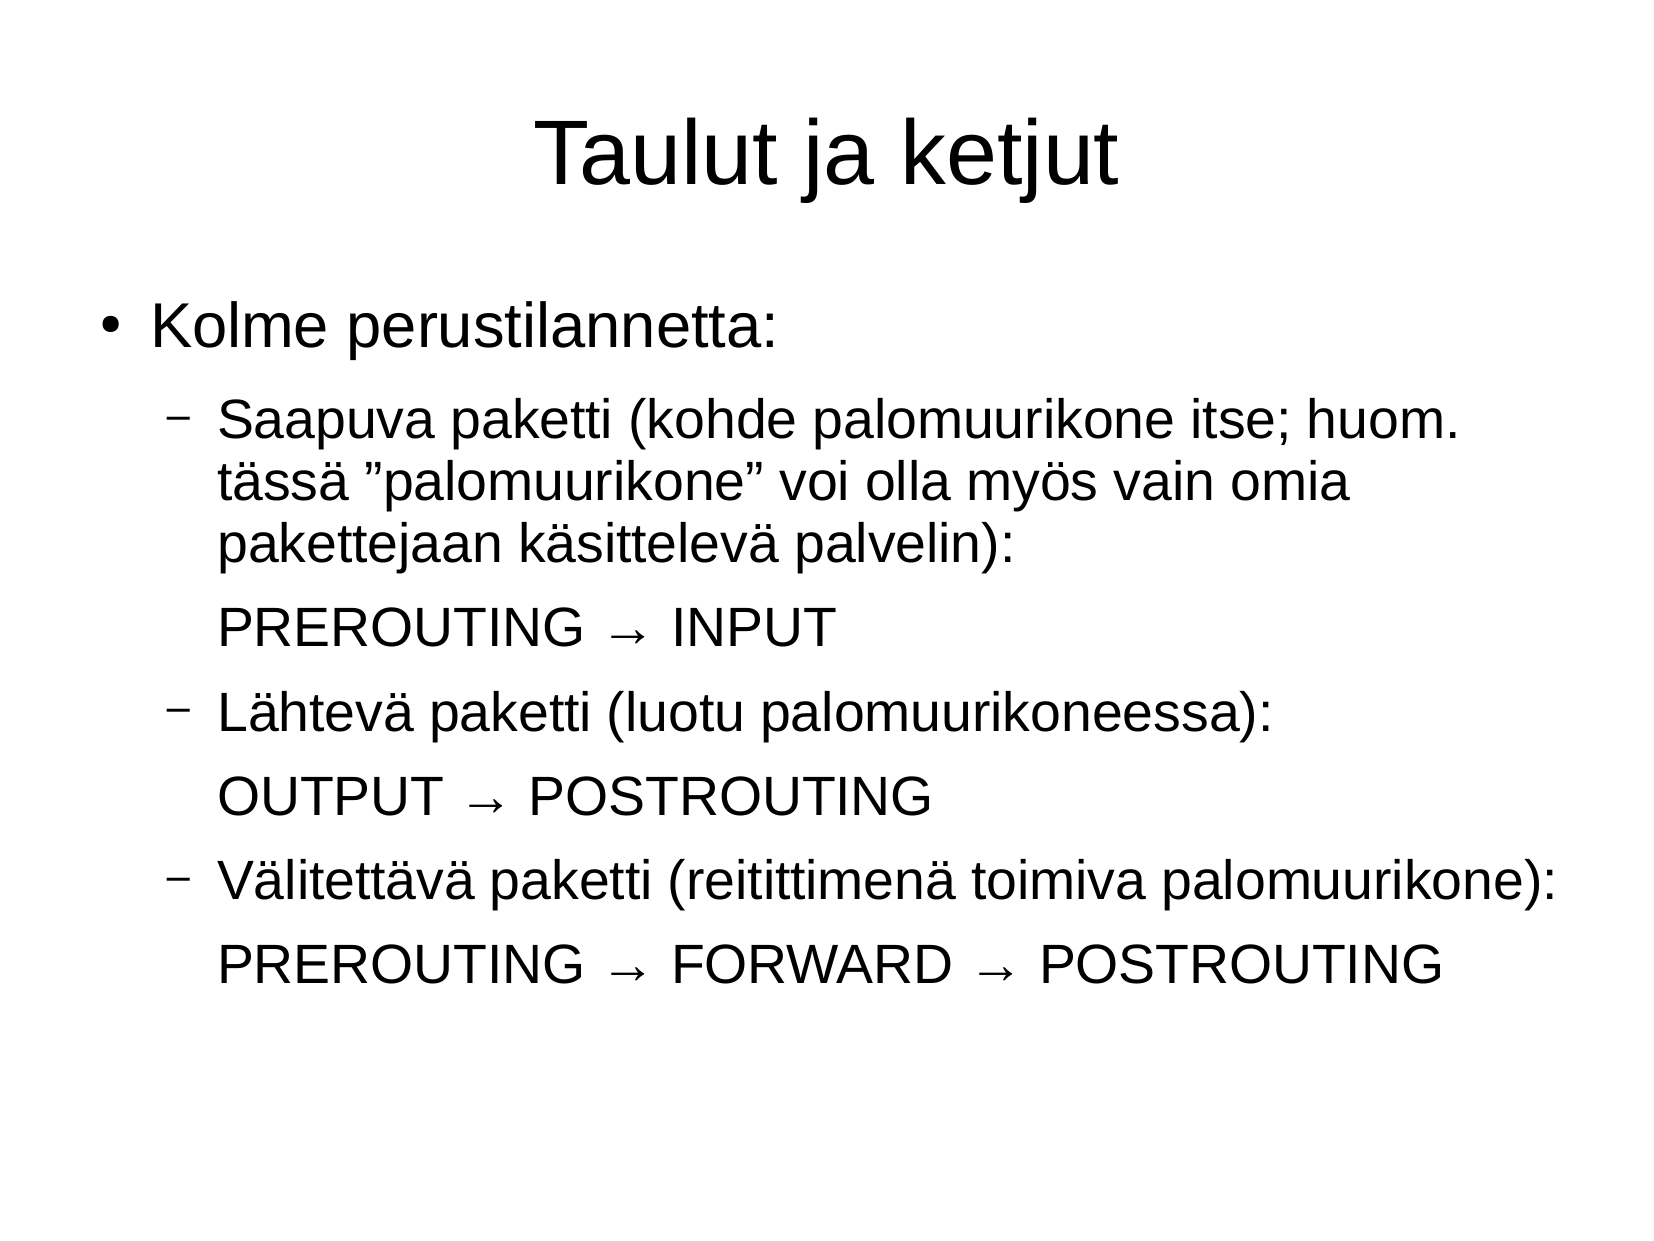

# Taulut ja ketjut
Kolme perustilannetta:
Saapuva paketti (kohde palomuurikone itse; huom. tässä ”palomuurikone” voi olla myös vain omia pakettejaan käsittelevä palvelin):
PREROUTING → INPUT
Lähtevä paketti (luotu palomuurikoneessa):
OUTPUT → POSTROUTING
Välitettävä paketti (reitittimenä toimiva palomuurikone):
PREROUTING → FORWARD → POSTROUTING